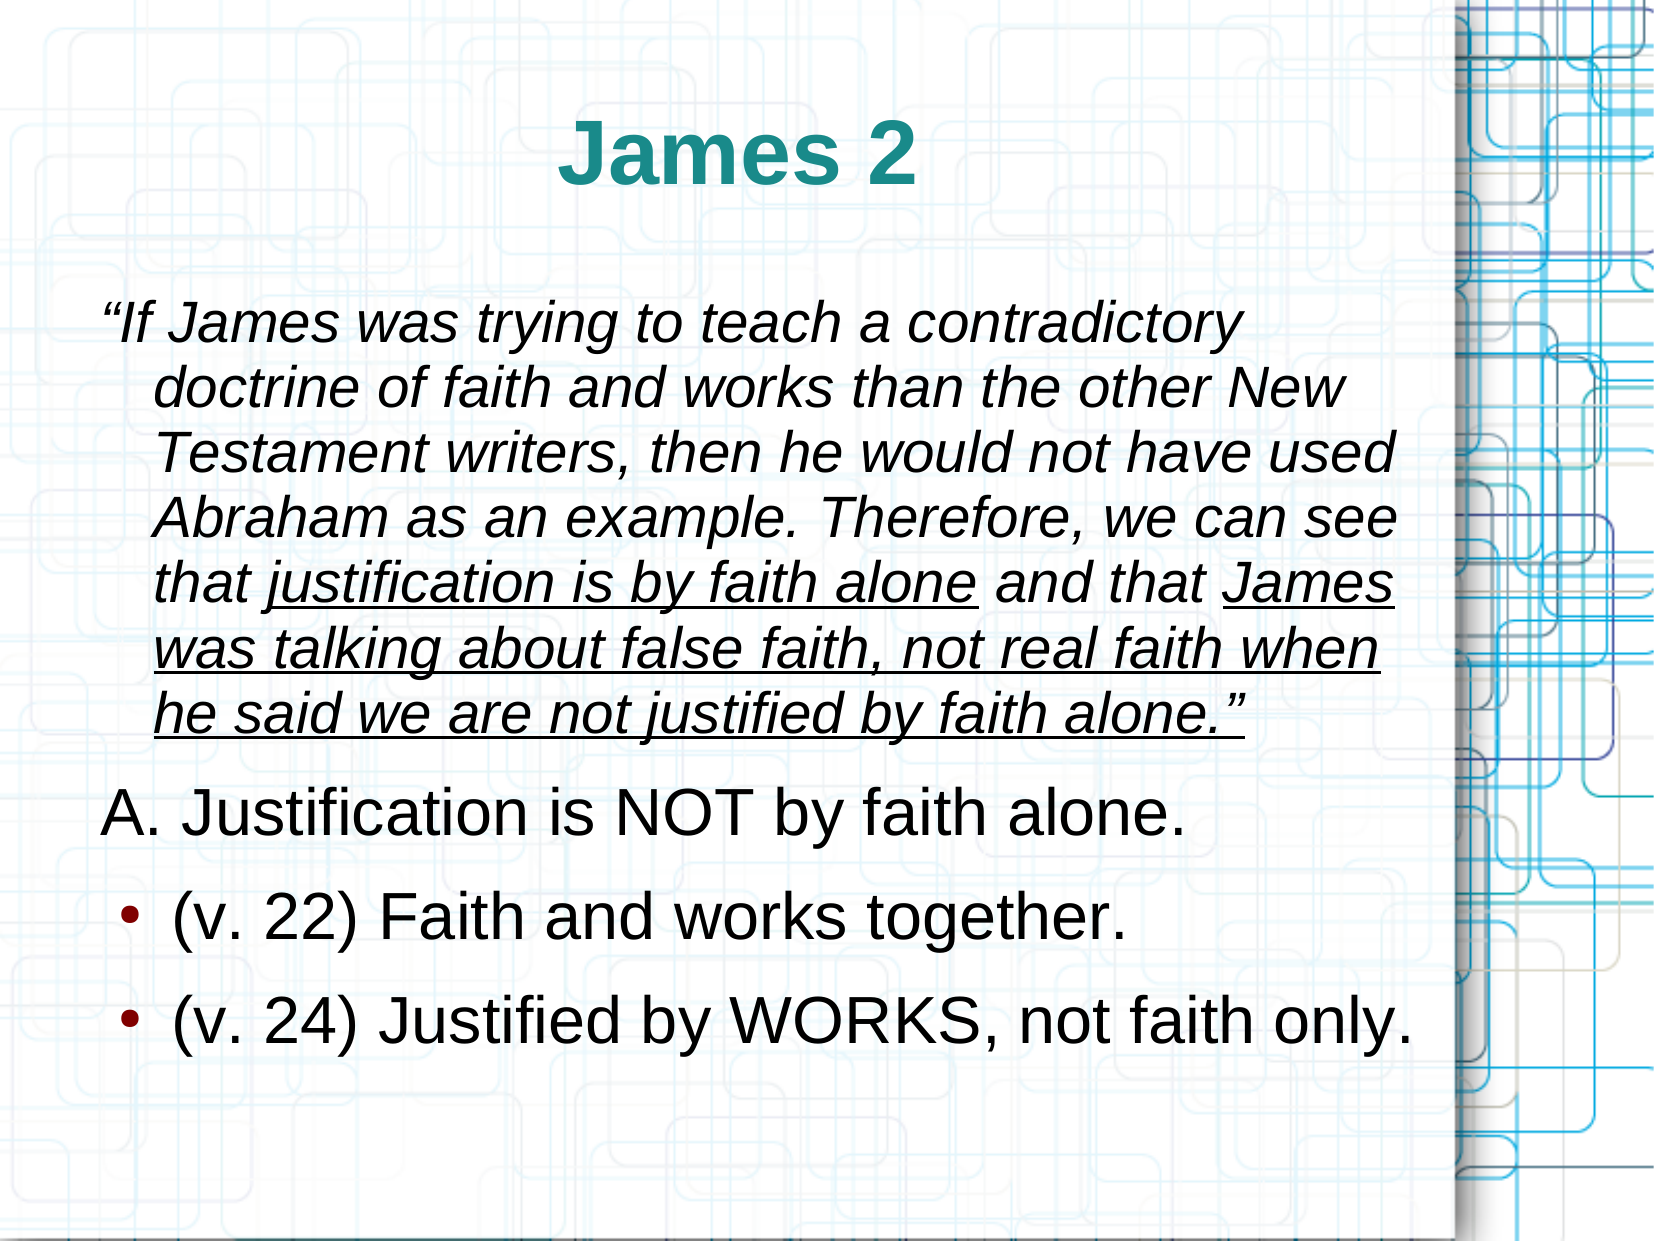

# James 2
“If James was trying to teach a contradictory doctrine of faith and works than the other New Testament writers, then he would not have used Abraham as an example. Therefore, we can see that justification is by faith alone and that James was talking about false faith, not real faith when he said we are not justified by faith alone.”
A. Justification is NOT by faith alone.
(v. 22) Faith and works together.
(v. 24) Justified by WORKS, not faith only.